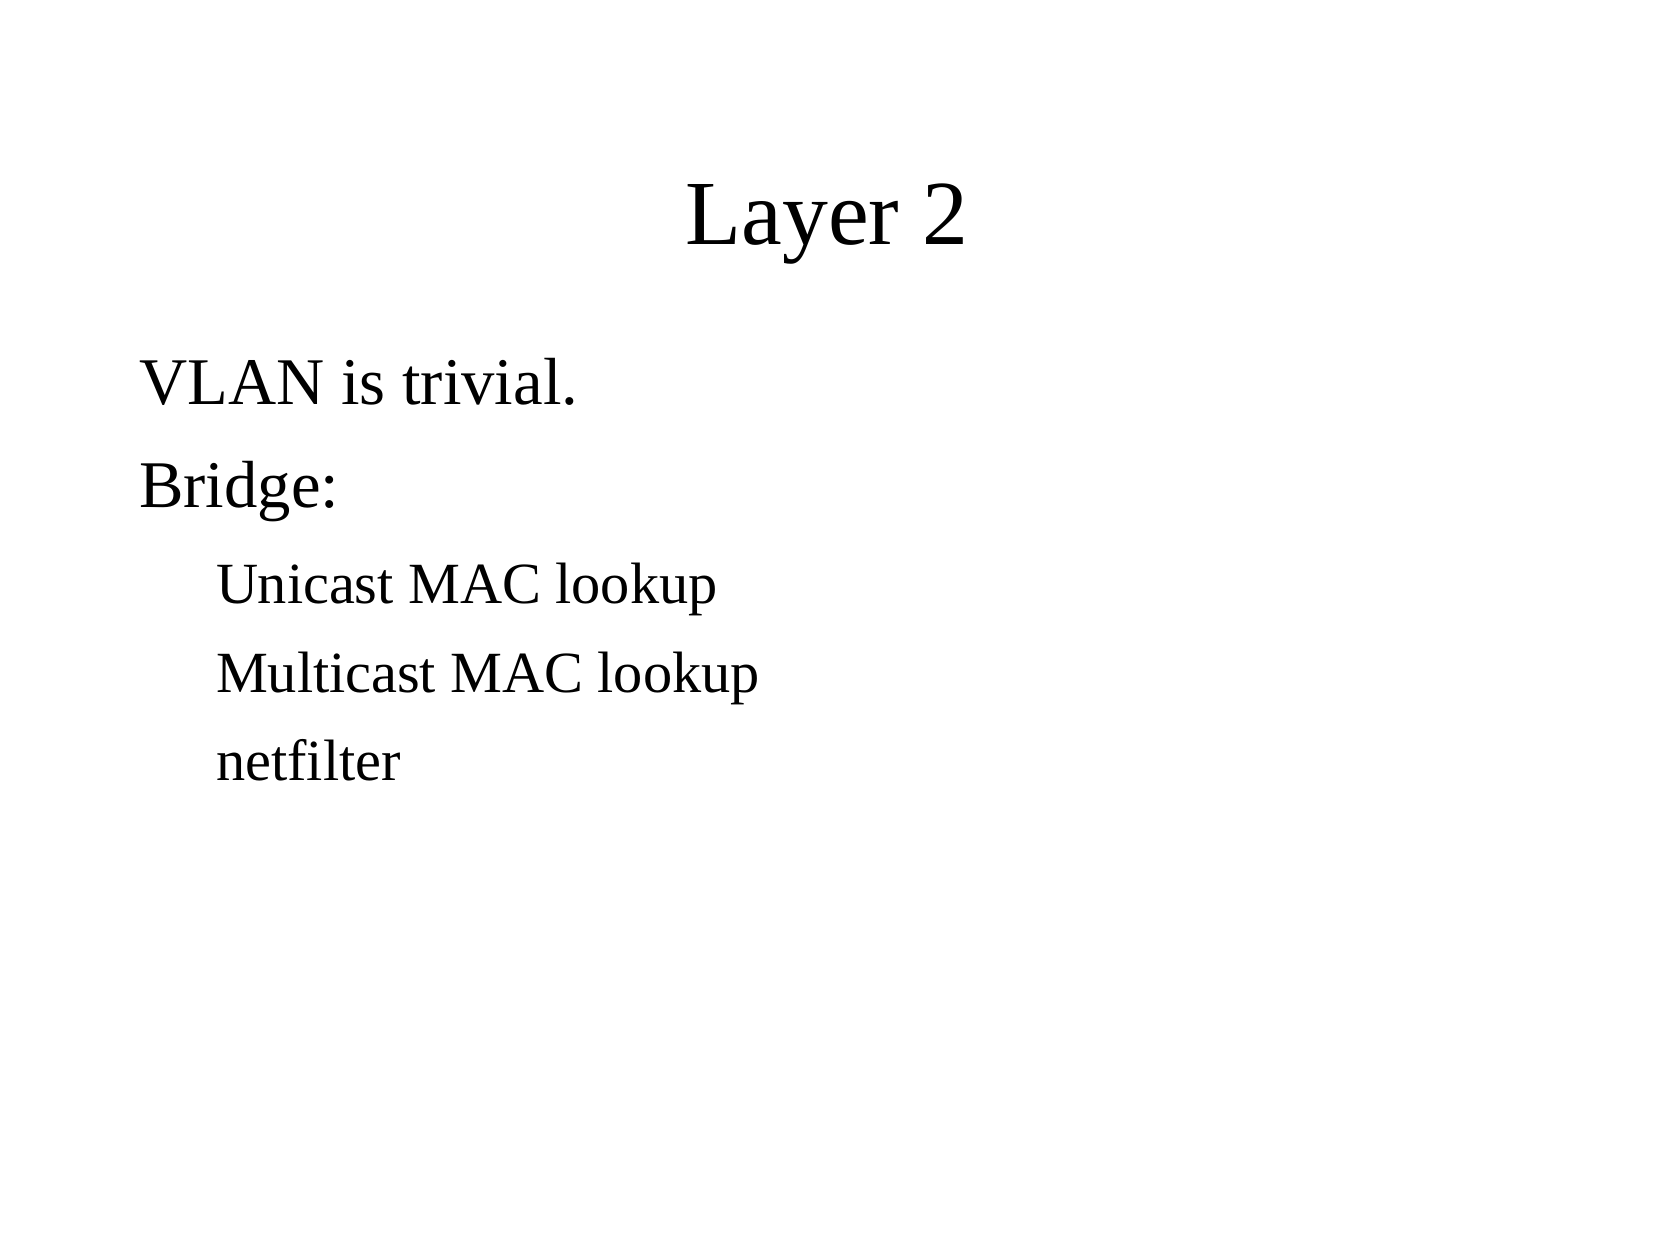

# Layer 2
VLAN is trivial.
Bridge:
Unicast MAC lookup
Multicast MAC lookup
netfilter